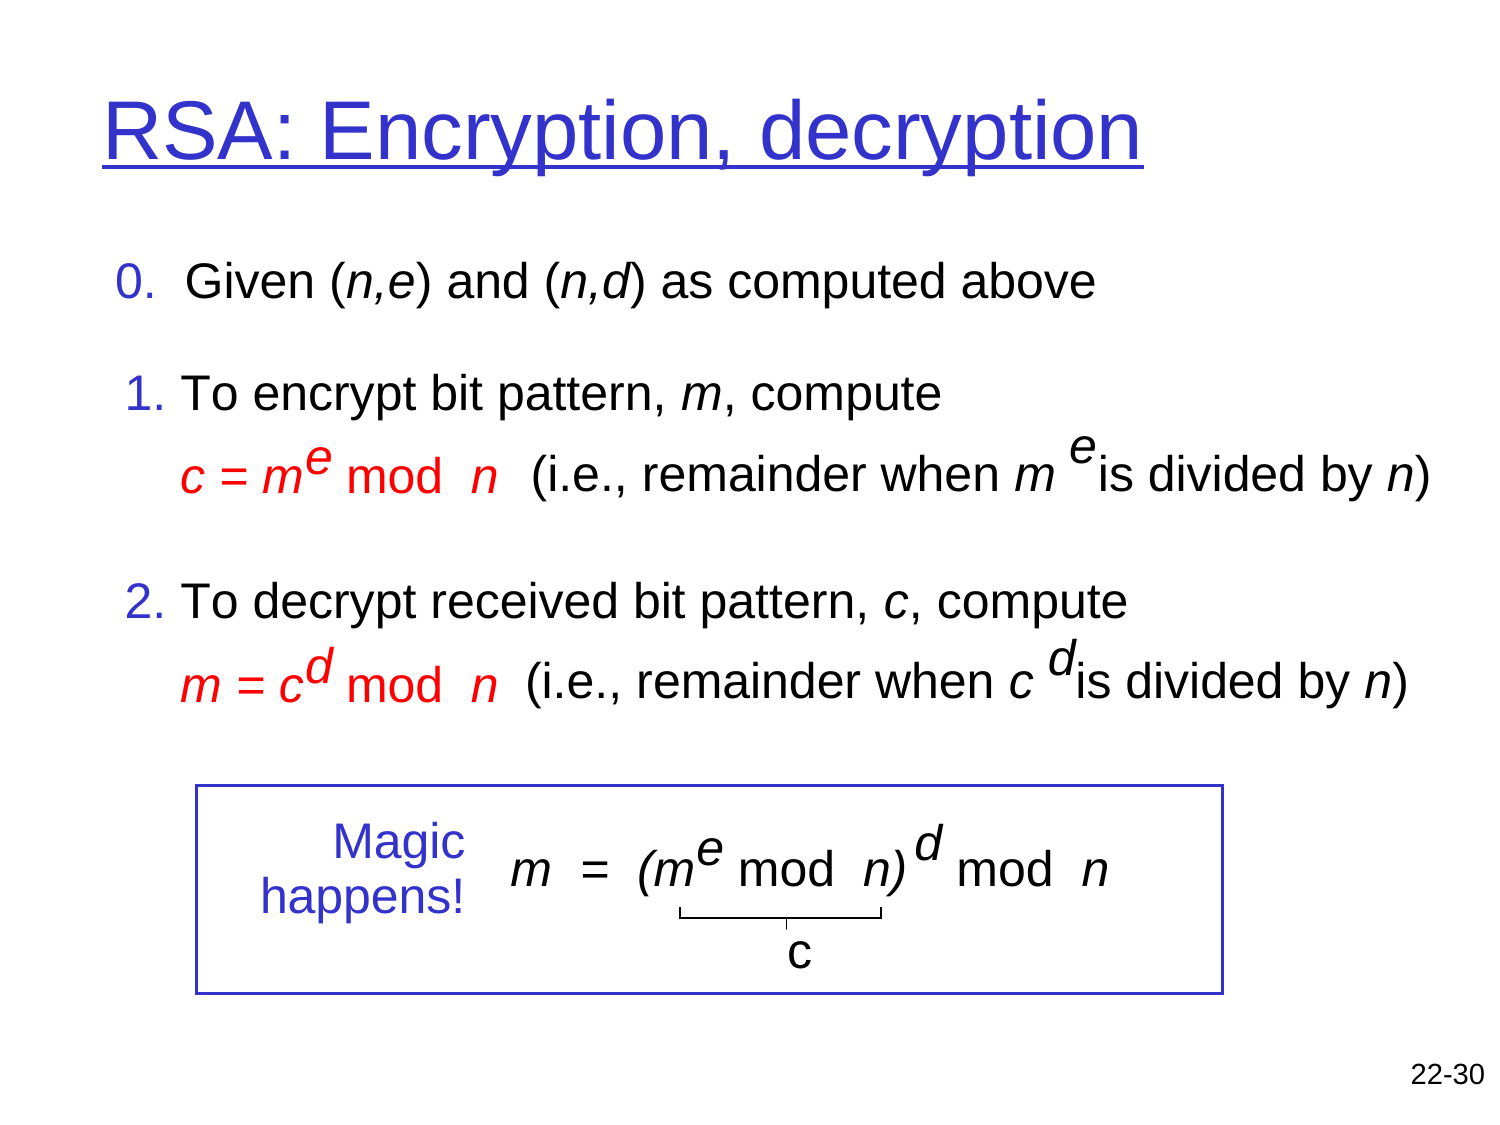

# RSA: Encryption, decryption
0. Given (n,e) and (n,d) as computed above
1. To encrypt bit pattern, m, compute
e
(i.e., remainder when m is divided by n)
e
c = m mod n
2. To decrypt received bit pattern, c, compute
d
d
m = c mod n
(i.e., remainder when c is divided by n)
Magic
happens!
d
e
m = (m mod n)
 mod n
c
30